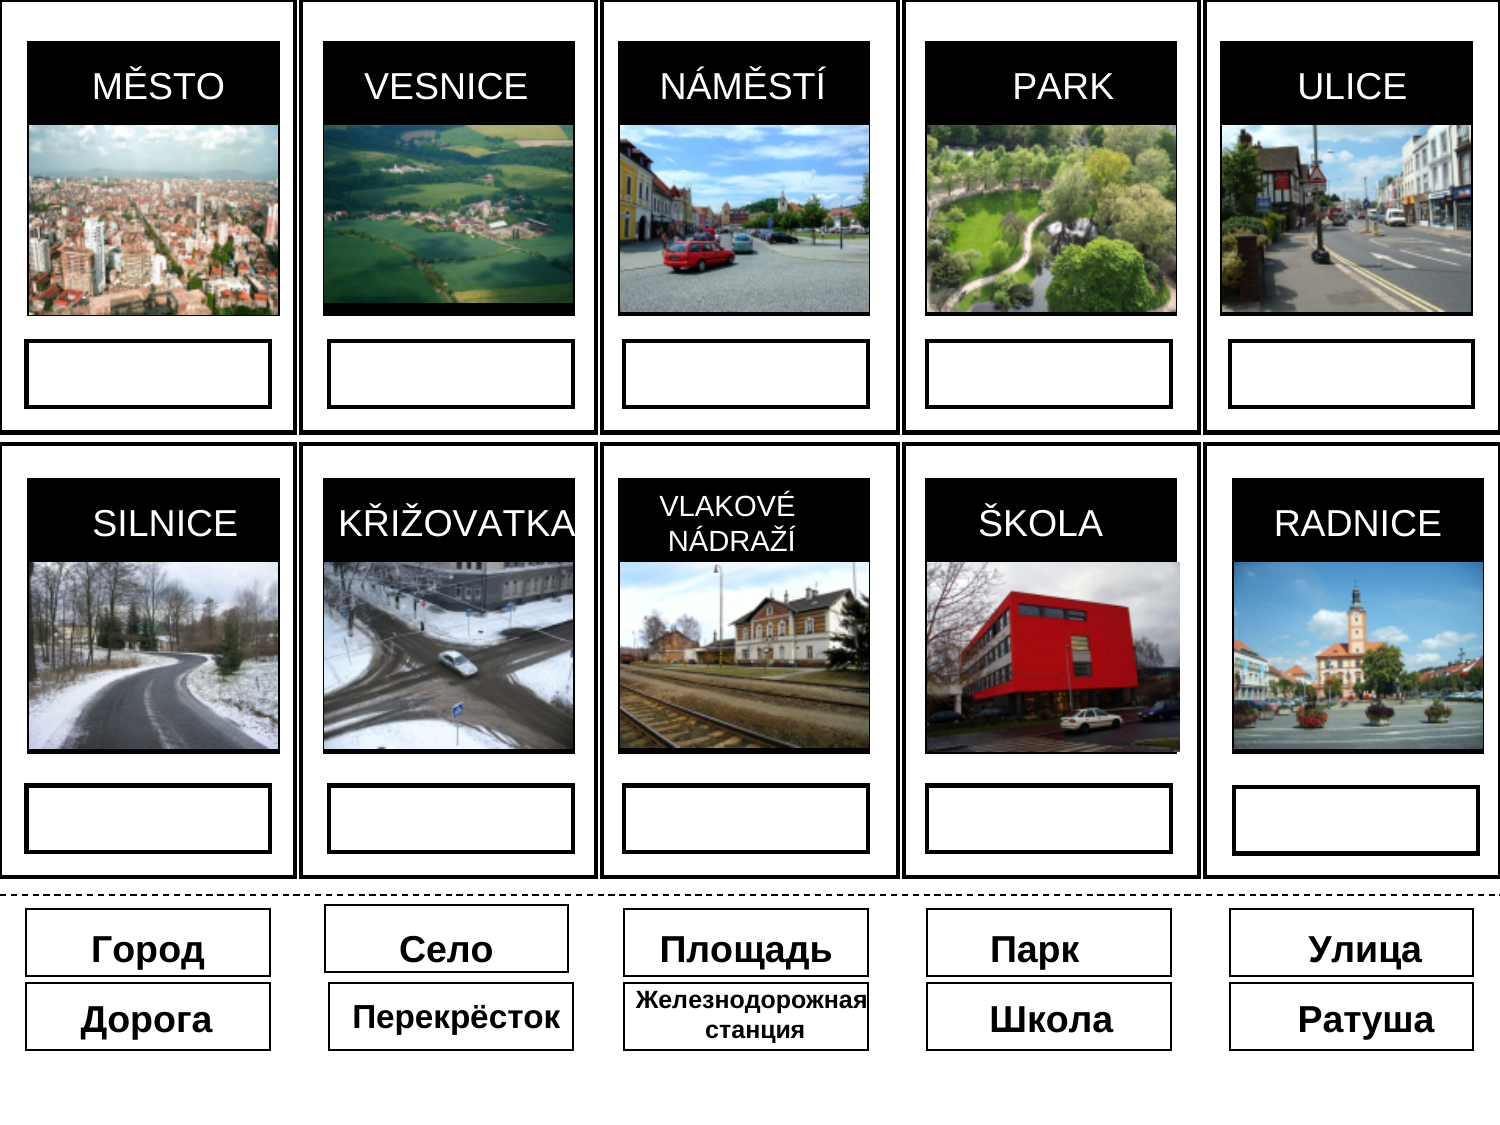

одевать
одевать
MĚSTO
VESNICE
NÁMĚSTÍ
PARK
ULICE
VLAKOVÉ
NÁDRAŽÍ
SILNICE
KŘIŽOVATKA
ŠKOLA
RADNICE
Город
Село
Площадь
Парк
Улица
Железнодорожная
станция
Дорога
Перекрёсток
Школа
Ратуша